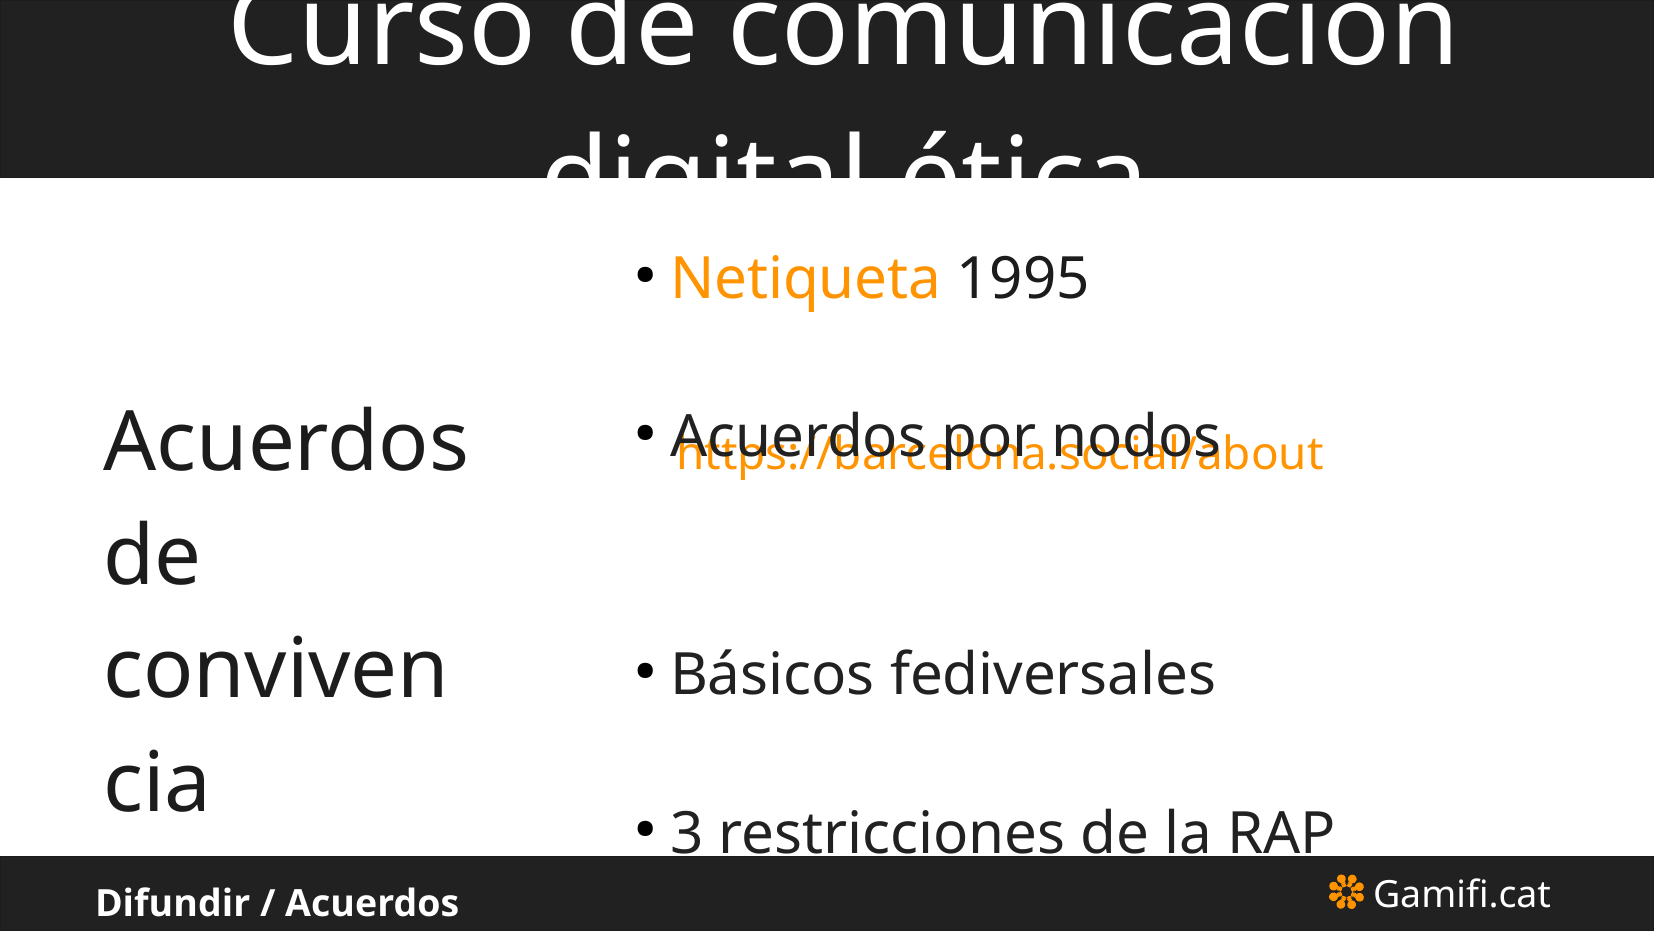

# Curso de comunicación digital ética
Netiqueta 1995
Acuerdos por nodos
Básicos fediversales
3 restricciones de la RAP
5 medidas comunicativas
Acuerdos de convivencia
https://barcelona.social/about
Gamifi.cat
Difundir / Acuerdos